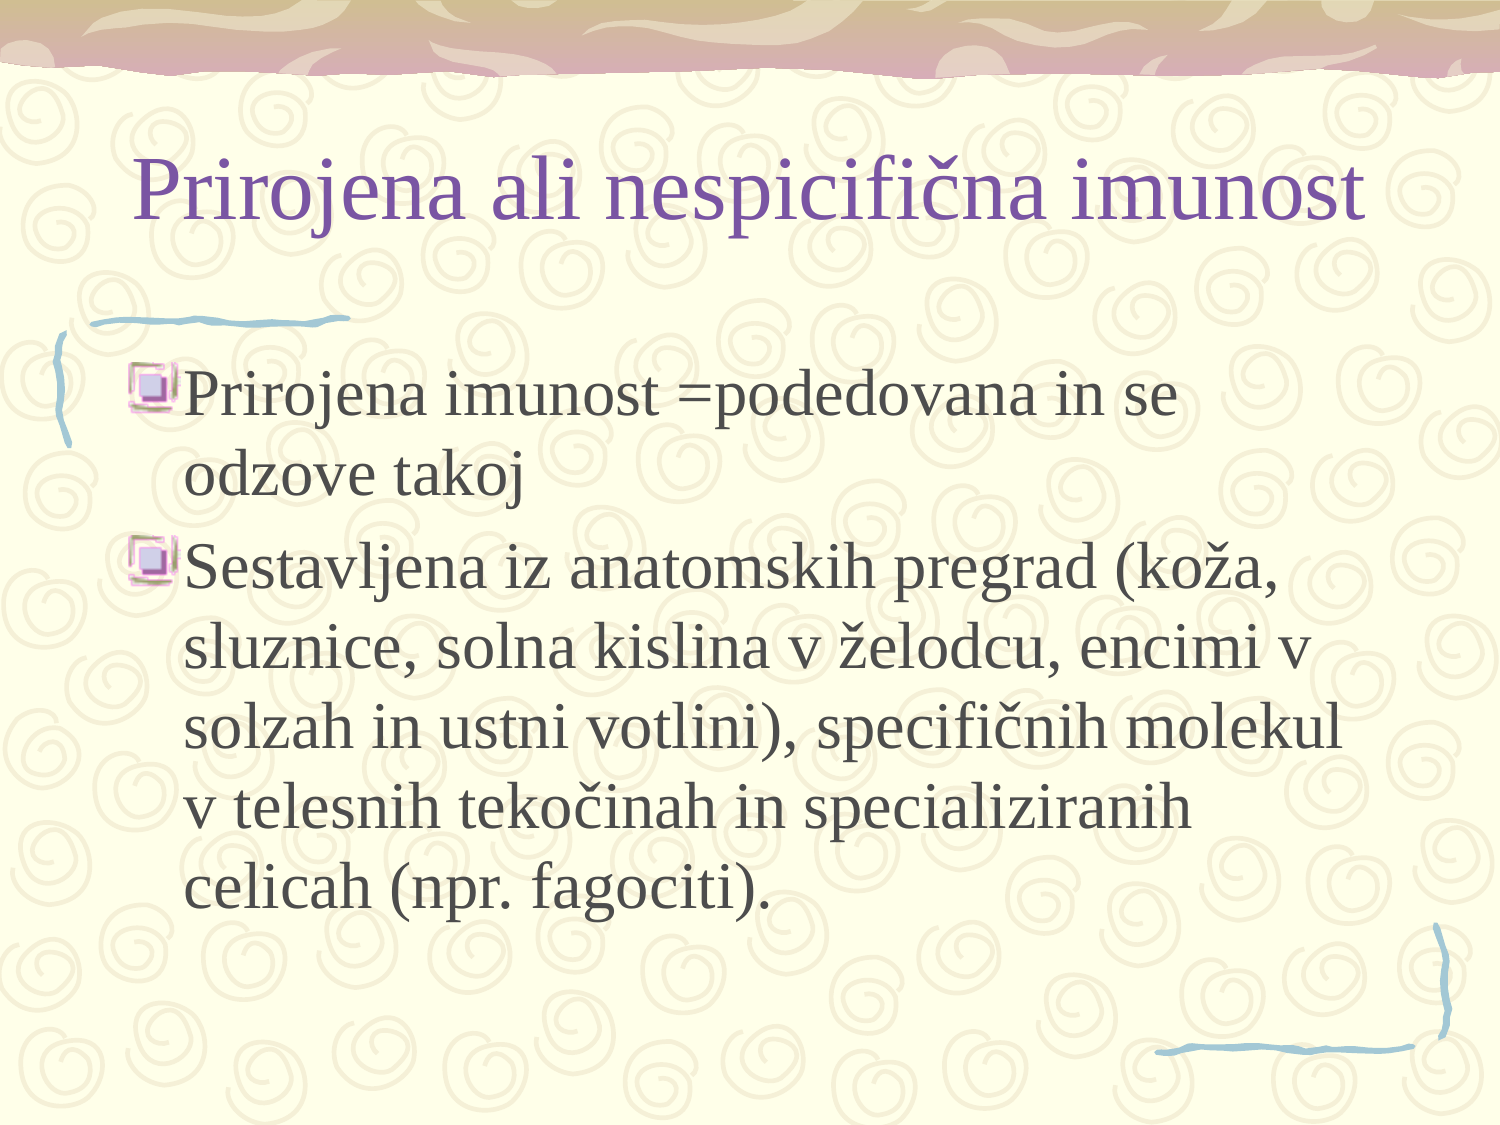

# Prirojena ali nespicifična imunost
Prirojena imunost =podedovana in se odzove takoj
Sestavljena iz anatomskih pregrad (koža, sluznice, solna kislina v želodcu, encimi v solzah in ustni votlini), specifičnih molekul v telesnih tekočinah in specializiranih celicah (npr. fagociti).